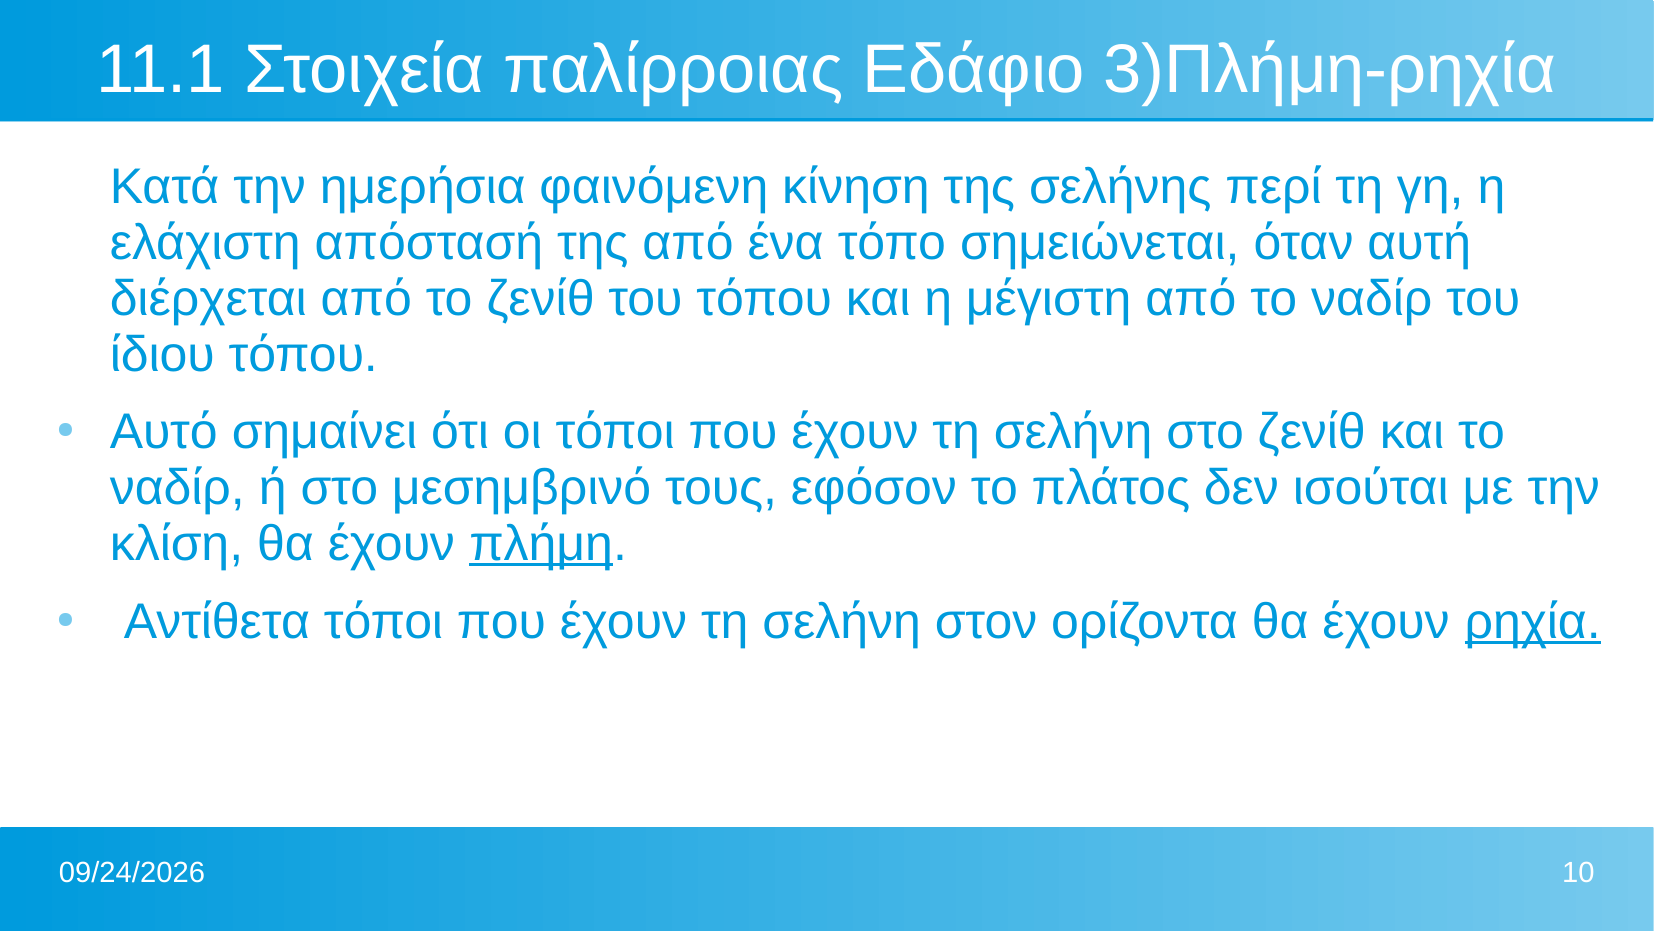

# 11.1 Στοιχεία παλίρροιας Εδάφιο 3)Πλήμη-ρηχία
Κατά την ημερήσια φαινόμενη κίνηση της σελήνης περί τη γη, η ελάχιστη απόστασή της από ένα τόπο σημειώνεται, όταν αυτή διέρχεται από το ζενίθ του τόπου και η μέγιστη από το ναδίρ του ίδιου τόπου.
Αυτό σημαίνει ότι οι τόποι που έχουν τη σελήνη στο ζενίθ και το ναδίρ, ή στο μεσημβρινό τους, εφόσον το πλάτος δεν ισούται με την κλίση, θα έχουν πλήμη.
 Αντίθετα τόποι που έχουν τη σελήνη στον ορίζοντα θα έχουν ρηχία.
10